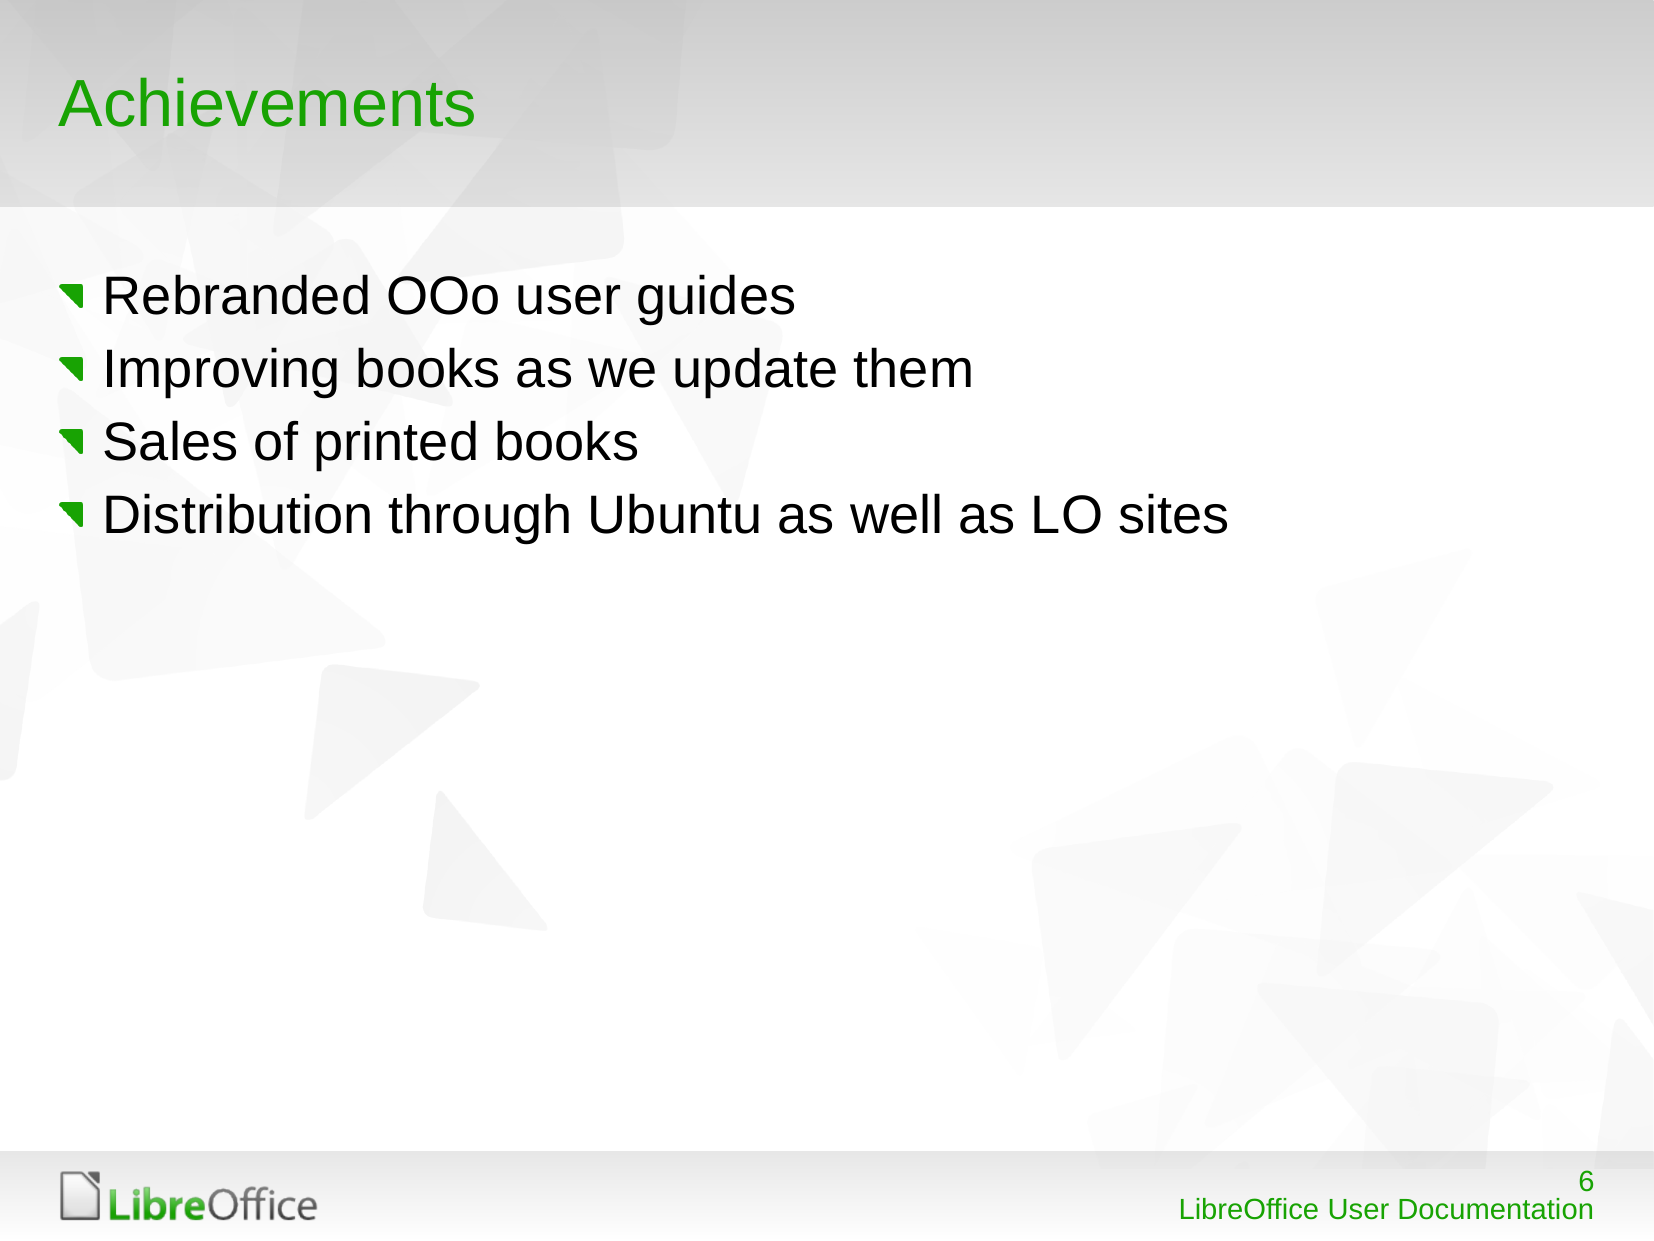

# Achievements
Rebranded OOo user guides
Improving books as we update them
Sales of printed books
Distribution through Ubuntu as well as LO sites
6
LibreOffice User Documentation